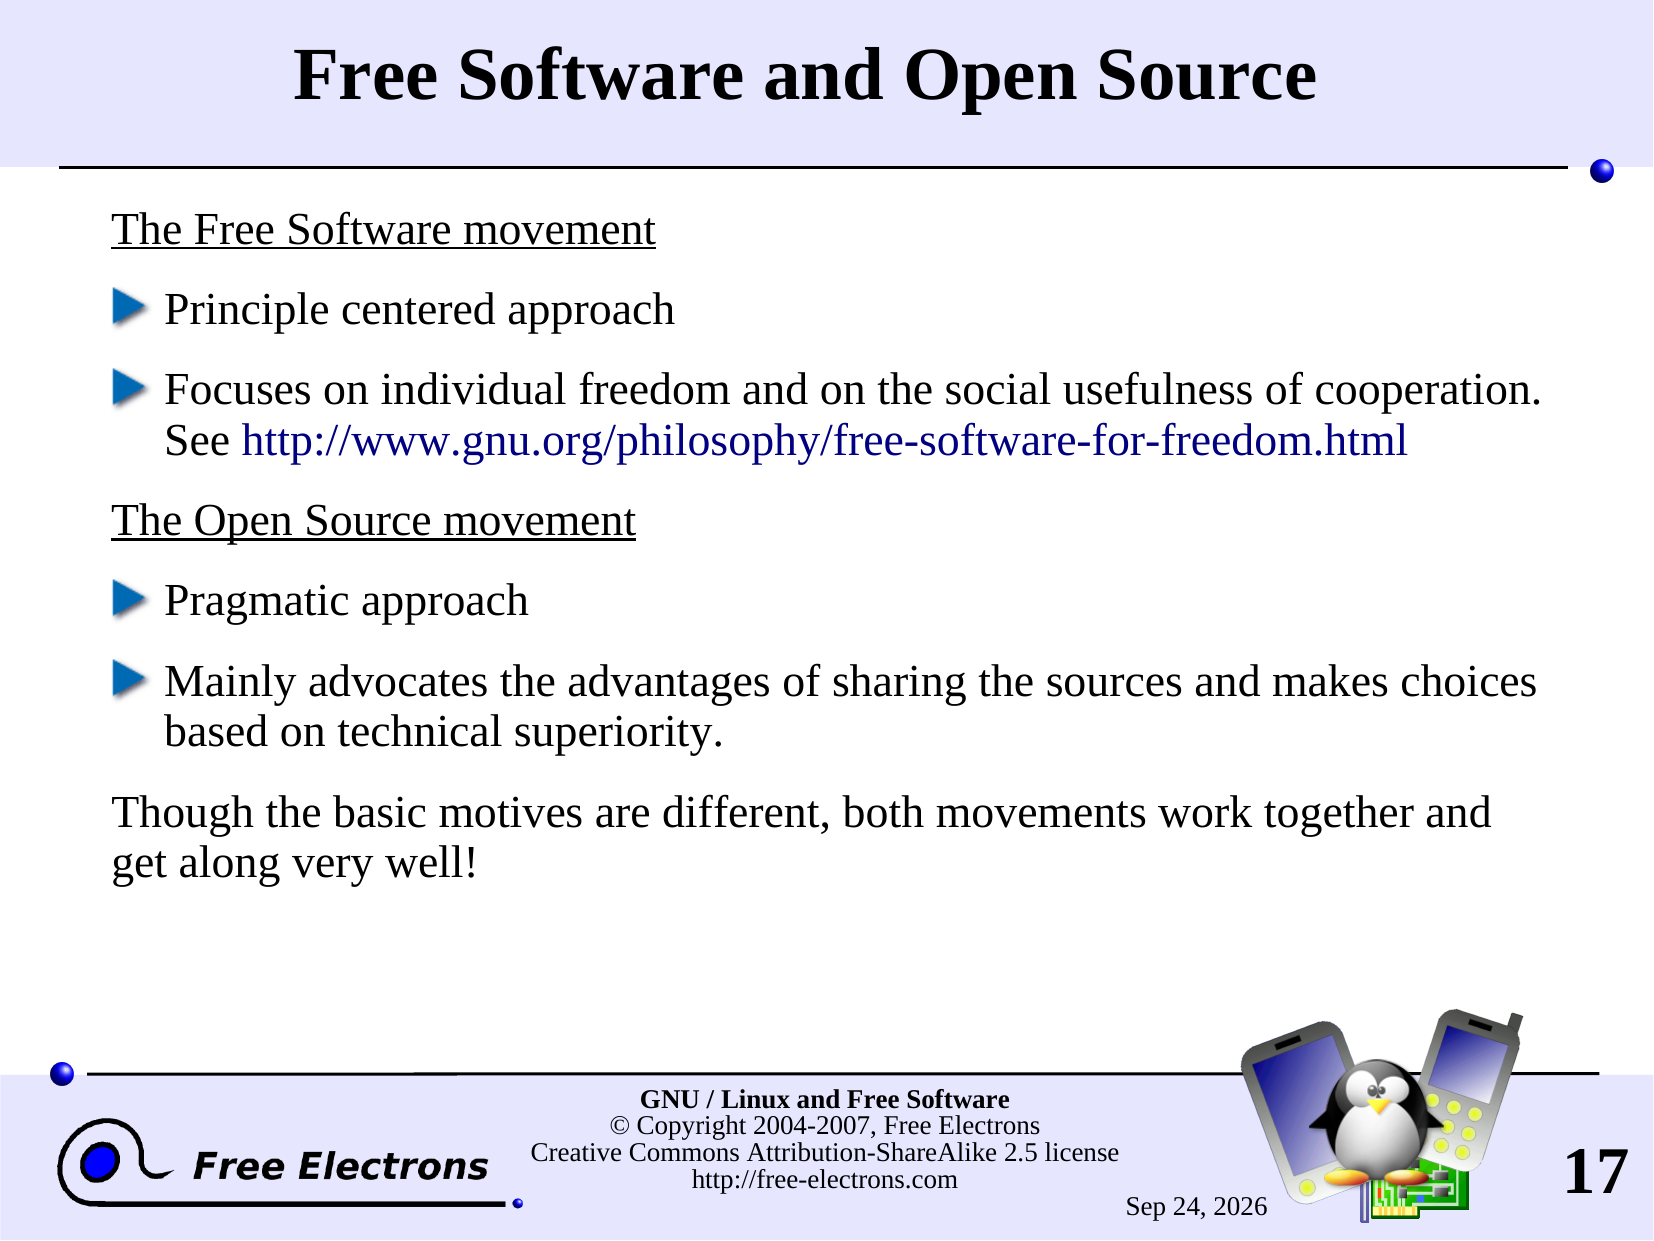

# Free Software and Open Source
The Free Software movement
Principle centered approach
Focuses on individual freedom and on the social usefulness of cooperation. See http://www.gnu.org/philosophy/free-software-for-freedom.html
The Open Source movement
Pragmatic approach
Mainly advocates the advantages of sharing the sources and makes choices based on technical superiority.
Though the basic motives are different, both movements work together and get along very well!